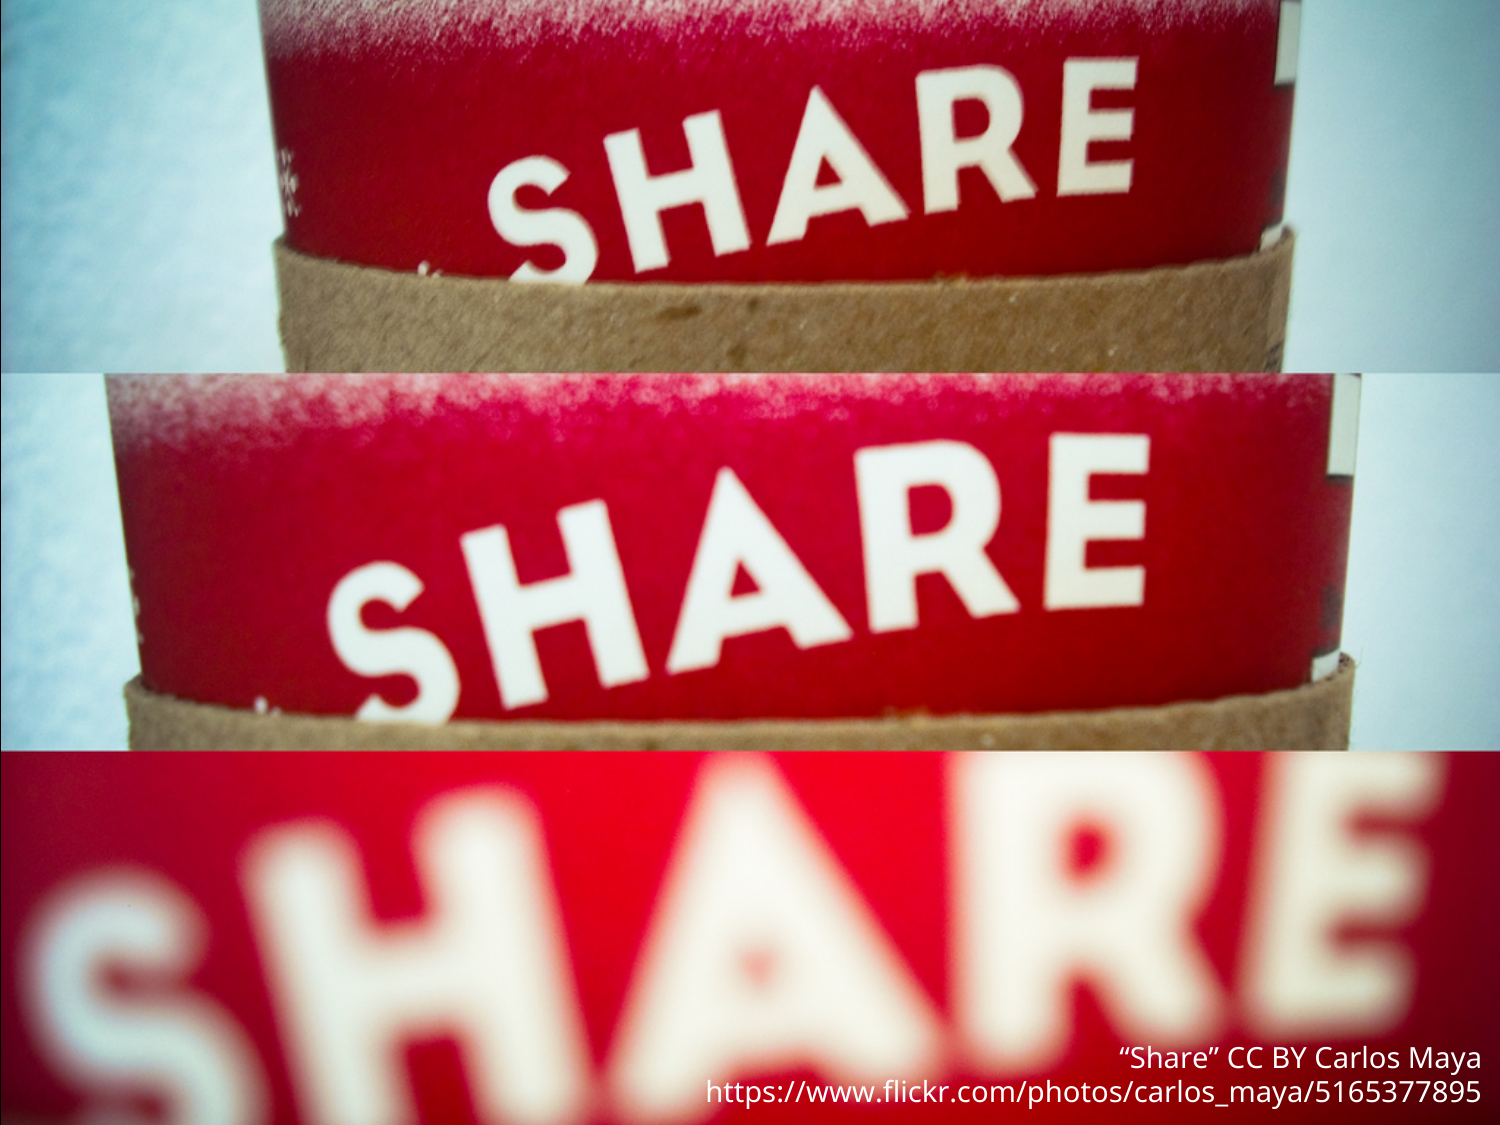

# “Share” CC BY Carlos Maya https://www.flickr.com/photos/carlos_maya/5165377895